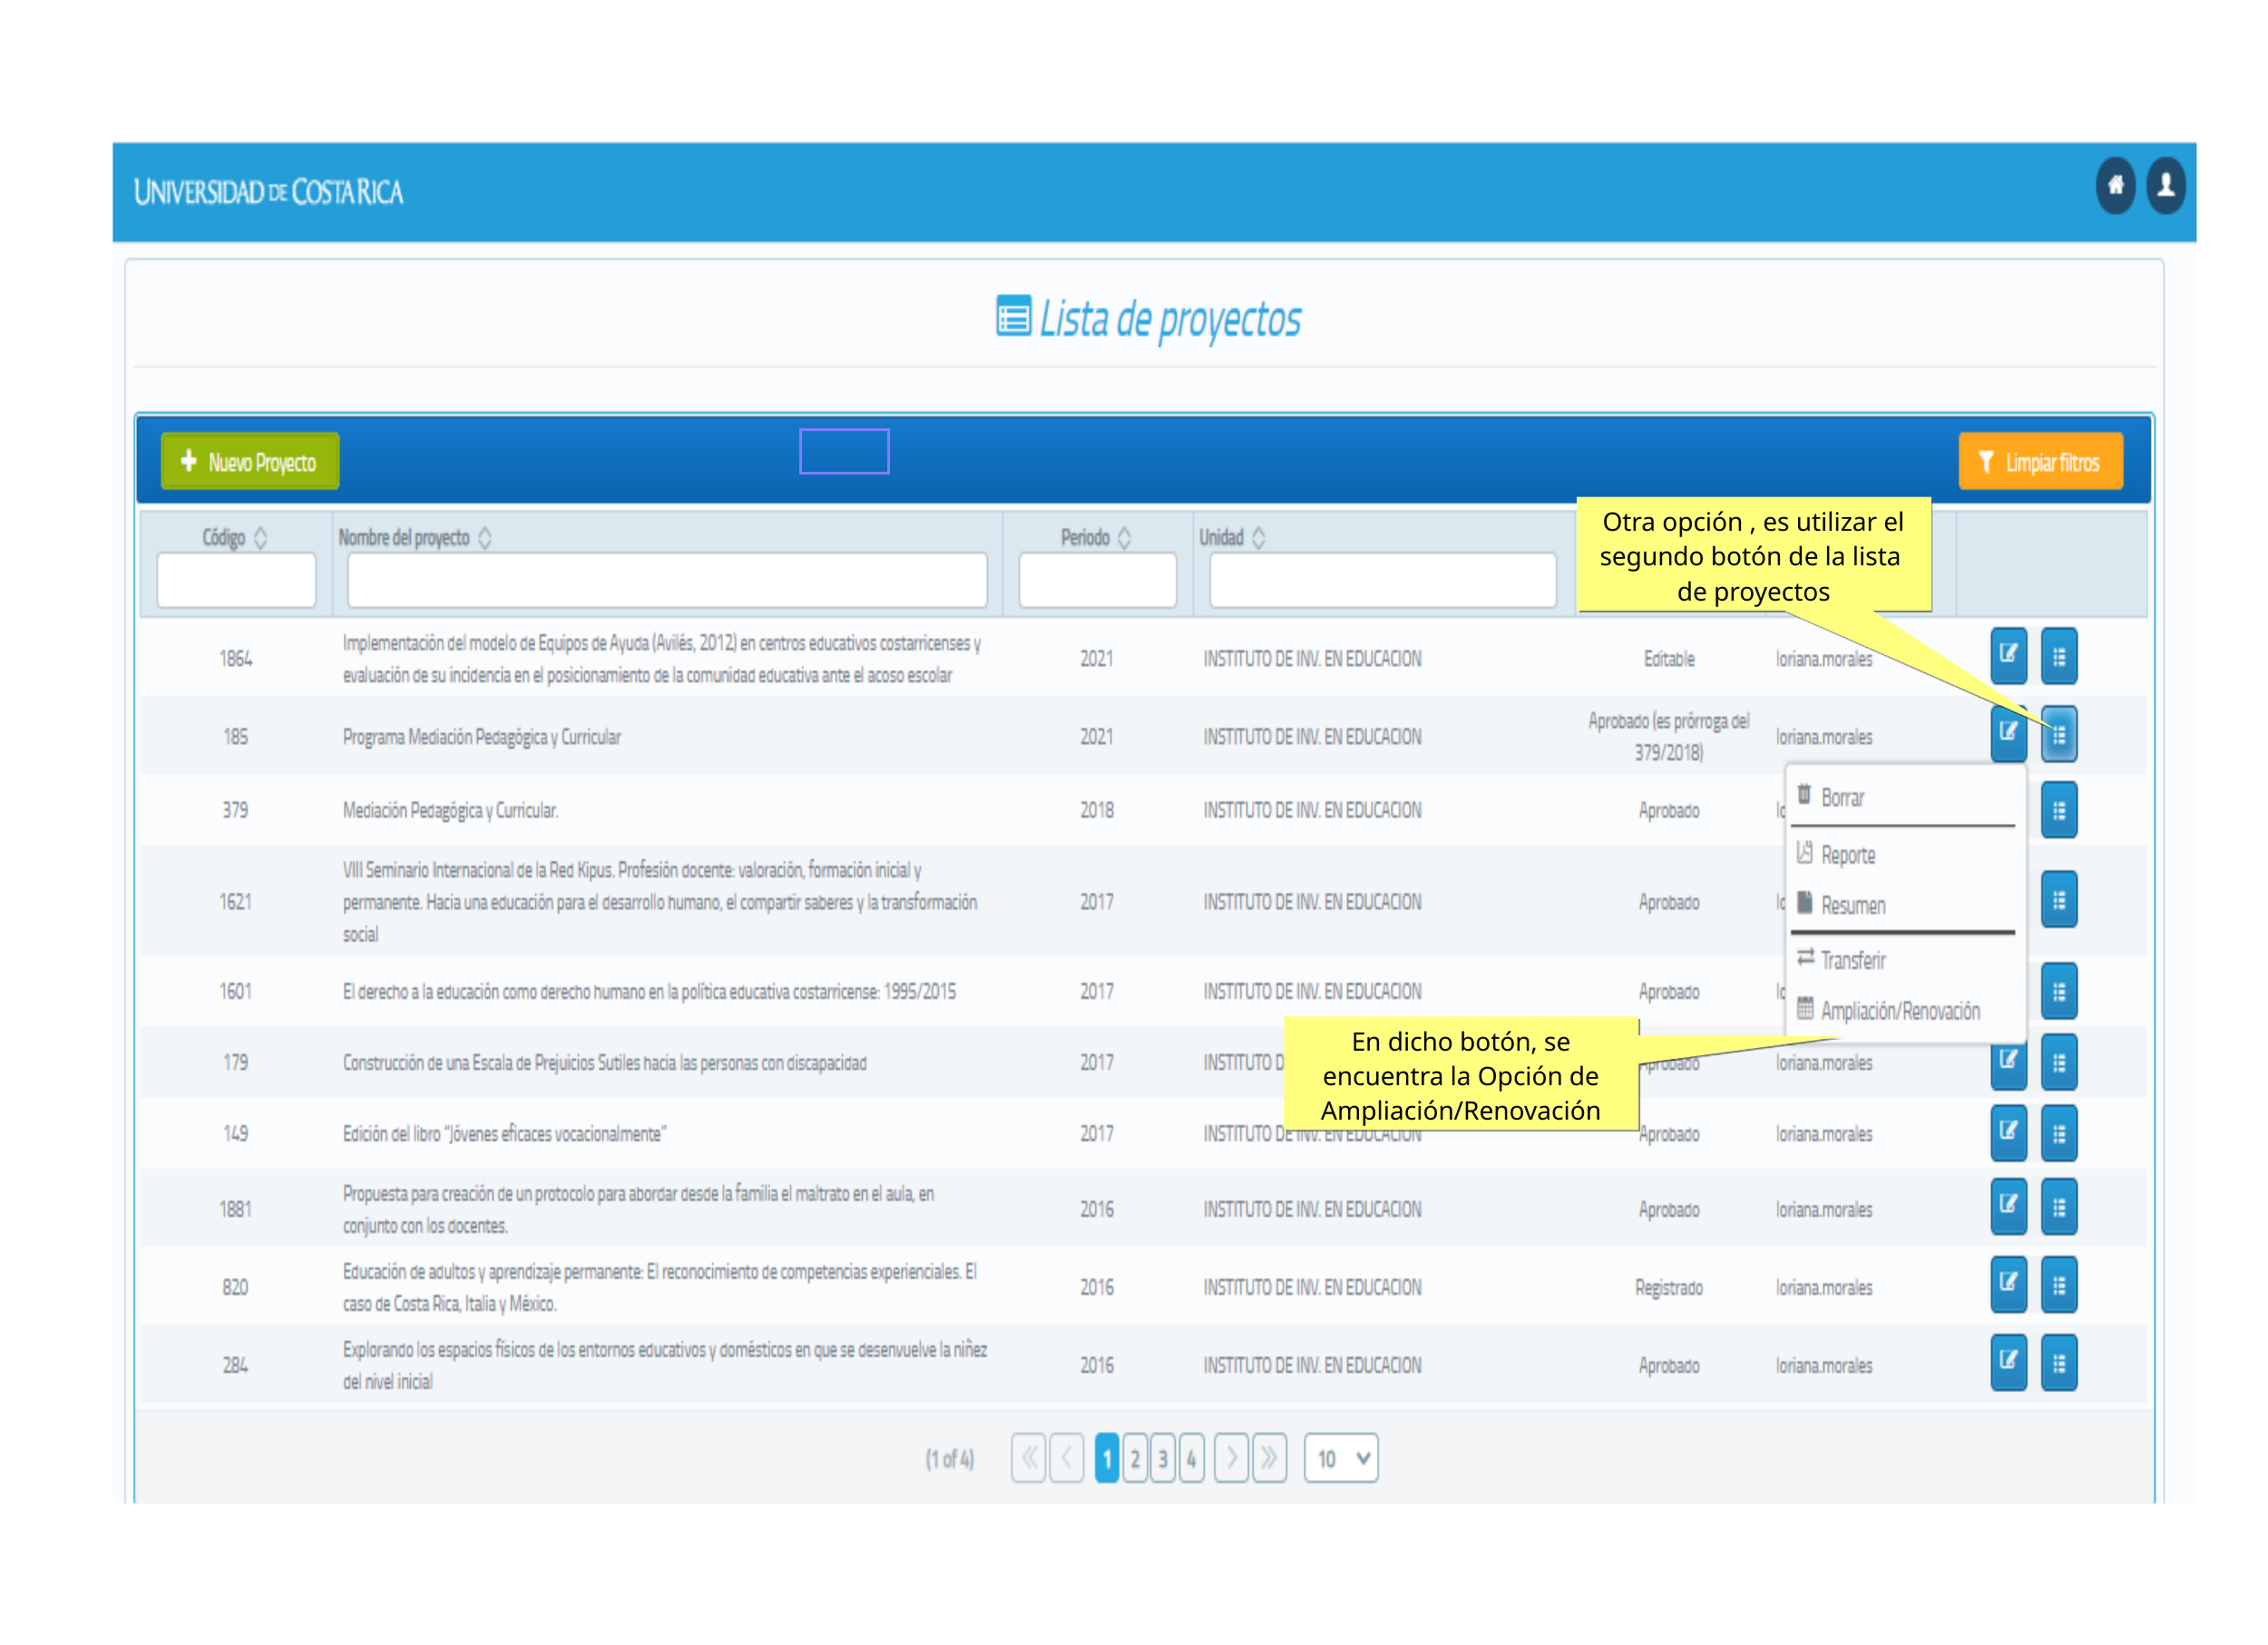

Otra opción , es utilizar el segundo botón de la lista de proyectos
En dicho botón, se encuentra la Opción de Ampliación/Renovación